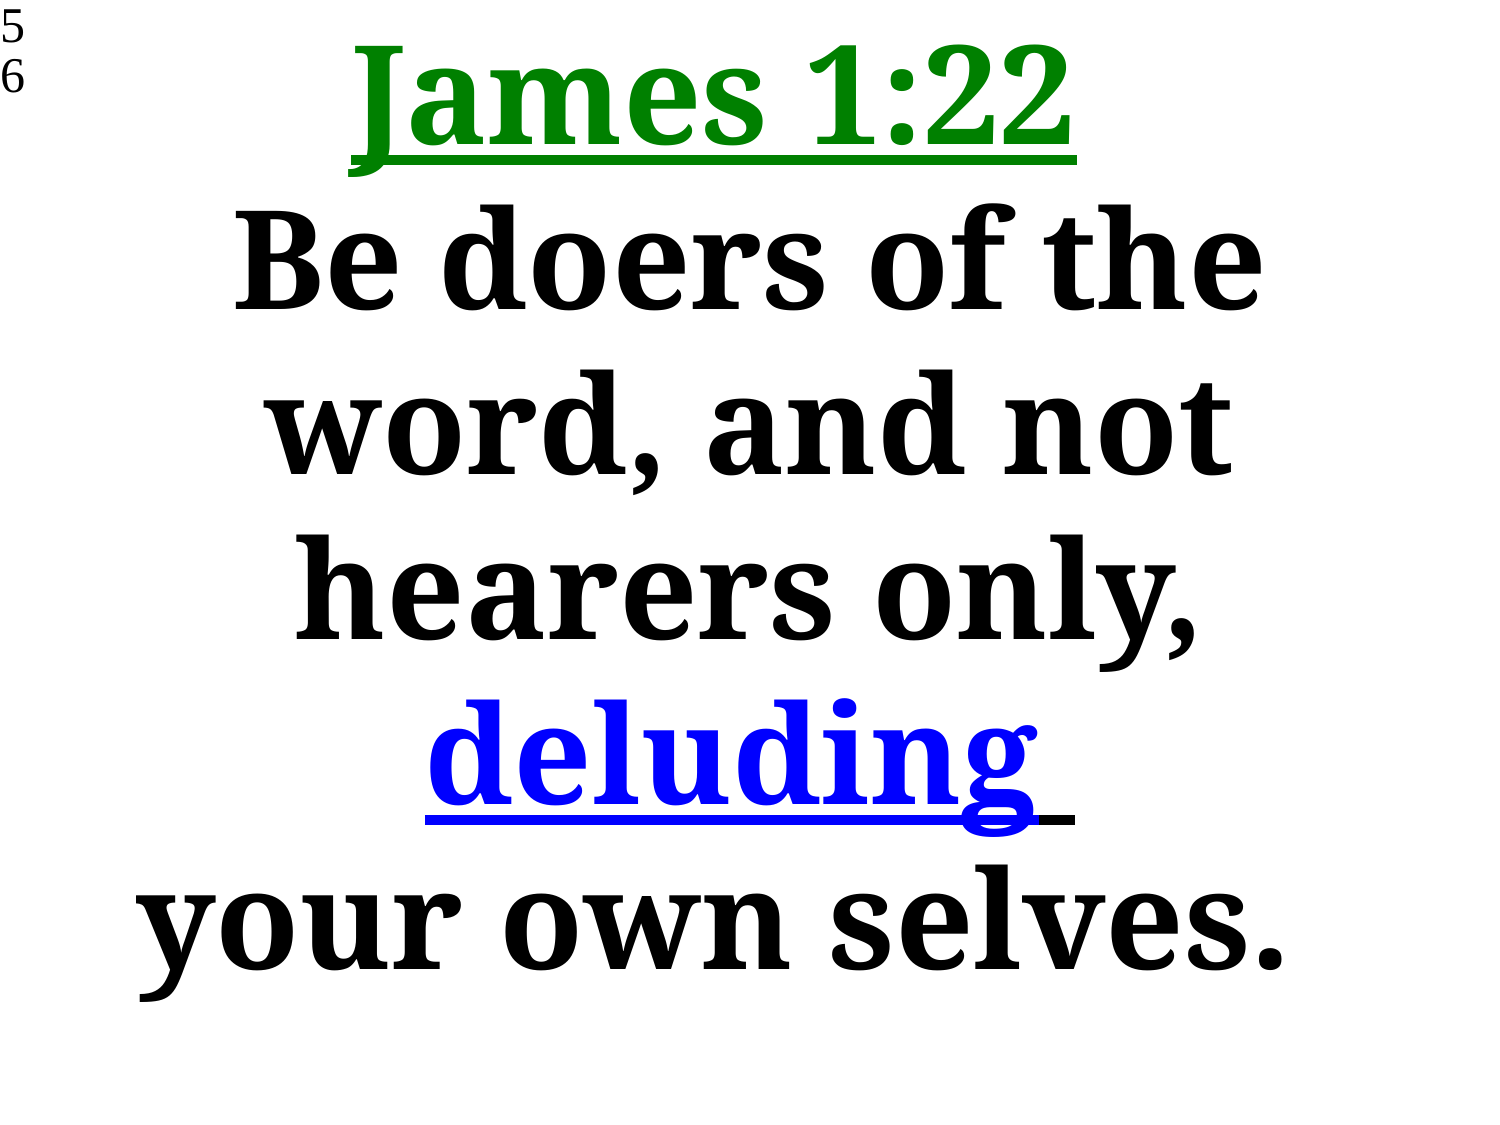

James 1:22
Be doers of the word, and not hearers only, deluding
your own selves.